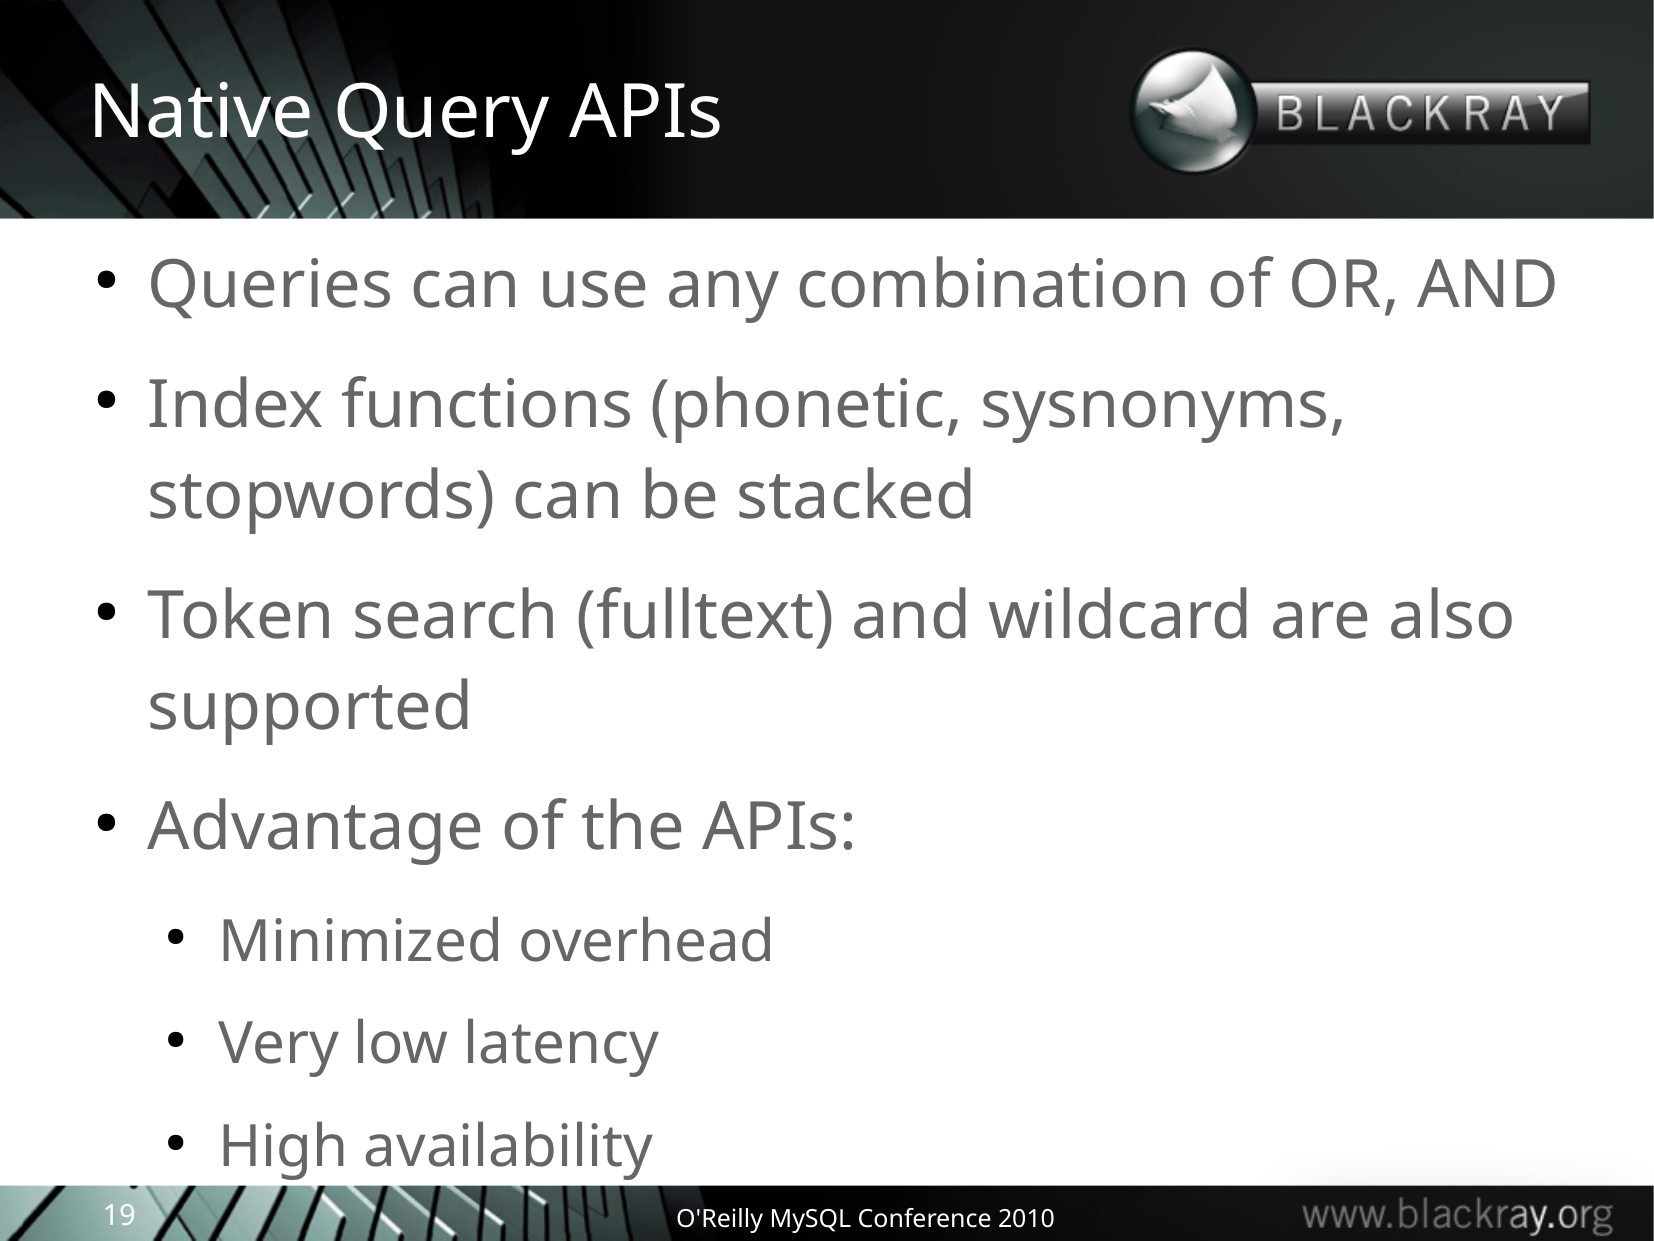

# Native Query APIs
Queries can use any combination of OR, AND
Index functions (phonetic, sysnonyms, stopwords) can be stacked
Token search (fulltext) and wildcard are also supported
Advantage of the APIs:
Minimized overhead
Very low latency
High availability